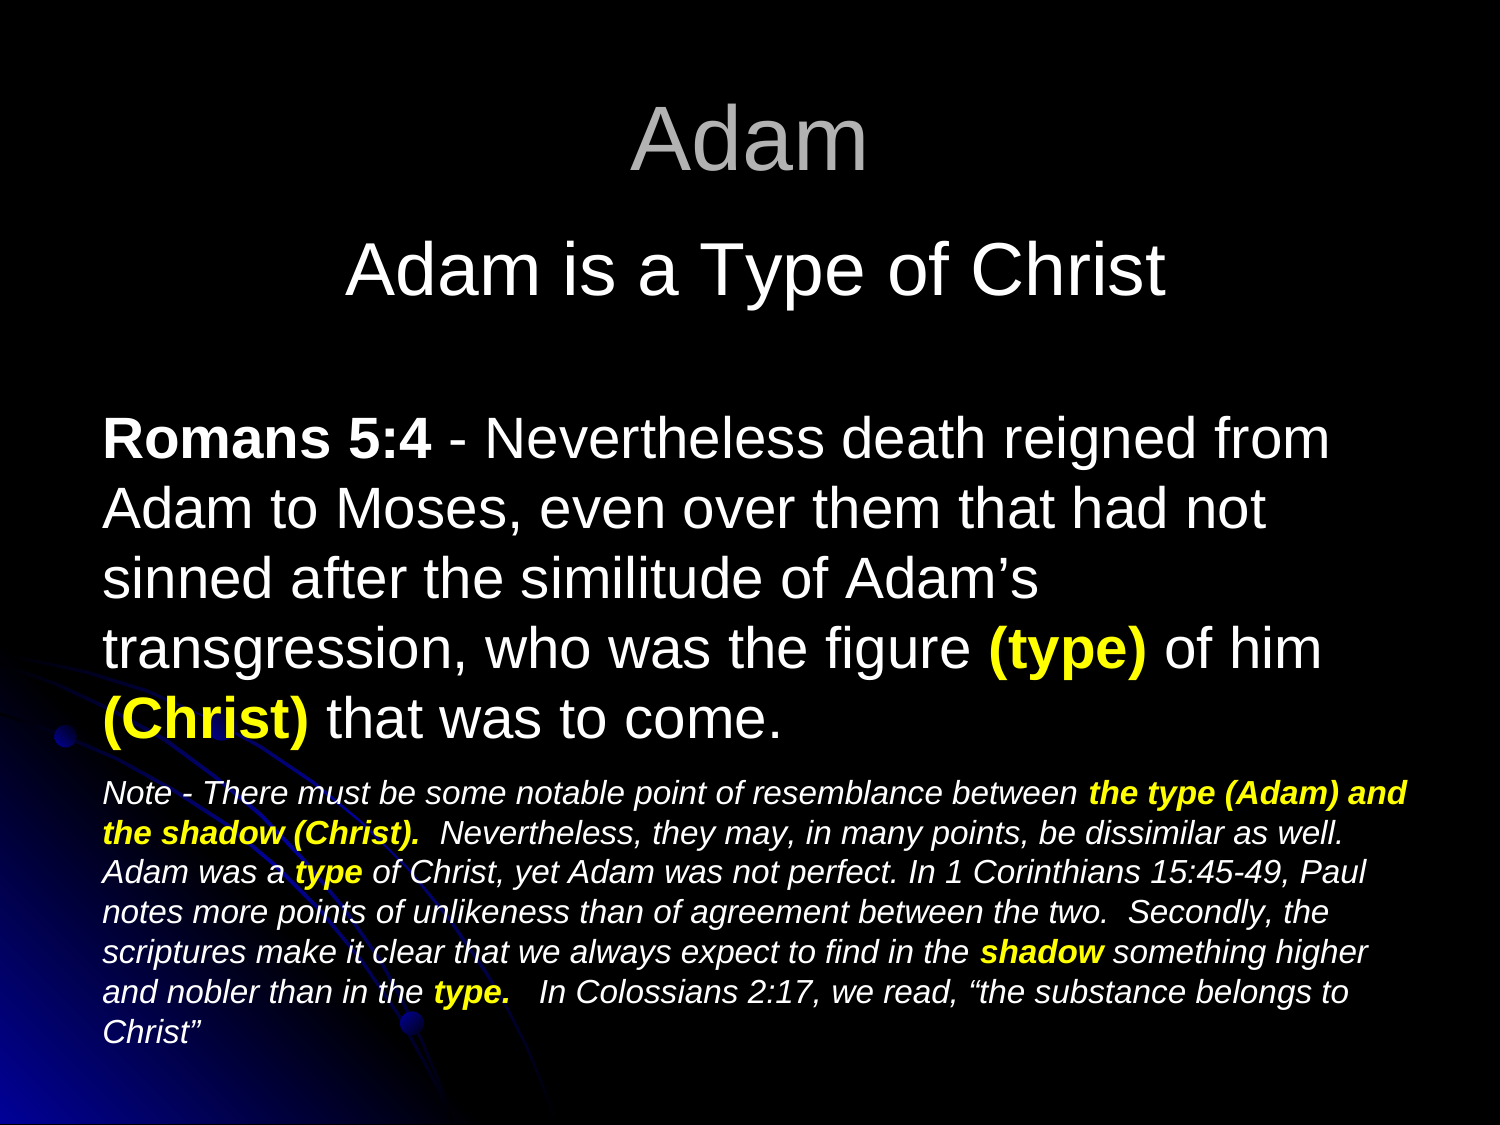

# Adam
Adam is a Type of Christ
Romans 5:4 - Nevertheless death reigned from Adam to Moses, even over them that had not sinned after the similitude of Adam’s transgression, who was the figure (type) of him (Christ) that was to come.
Note - There must be some notable point of resemblance between the type (Adam) and the shadow (Christ). Nevertheless, they may, in many points, be dissimilar as well.  Adam was a type of Christ, yet Adam was not perfect. In 1 Corinthians 15:45-49, Paul notes more points of unlikeness than of agreement between the two.  Secondly, the scriptures make it clear that we always expect to find in the shadow something higher and nobler than in the type. In Colossians 2:17, we read, “the substance belongs to Christ”